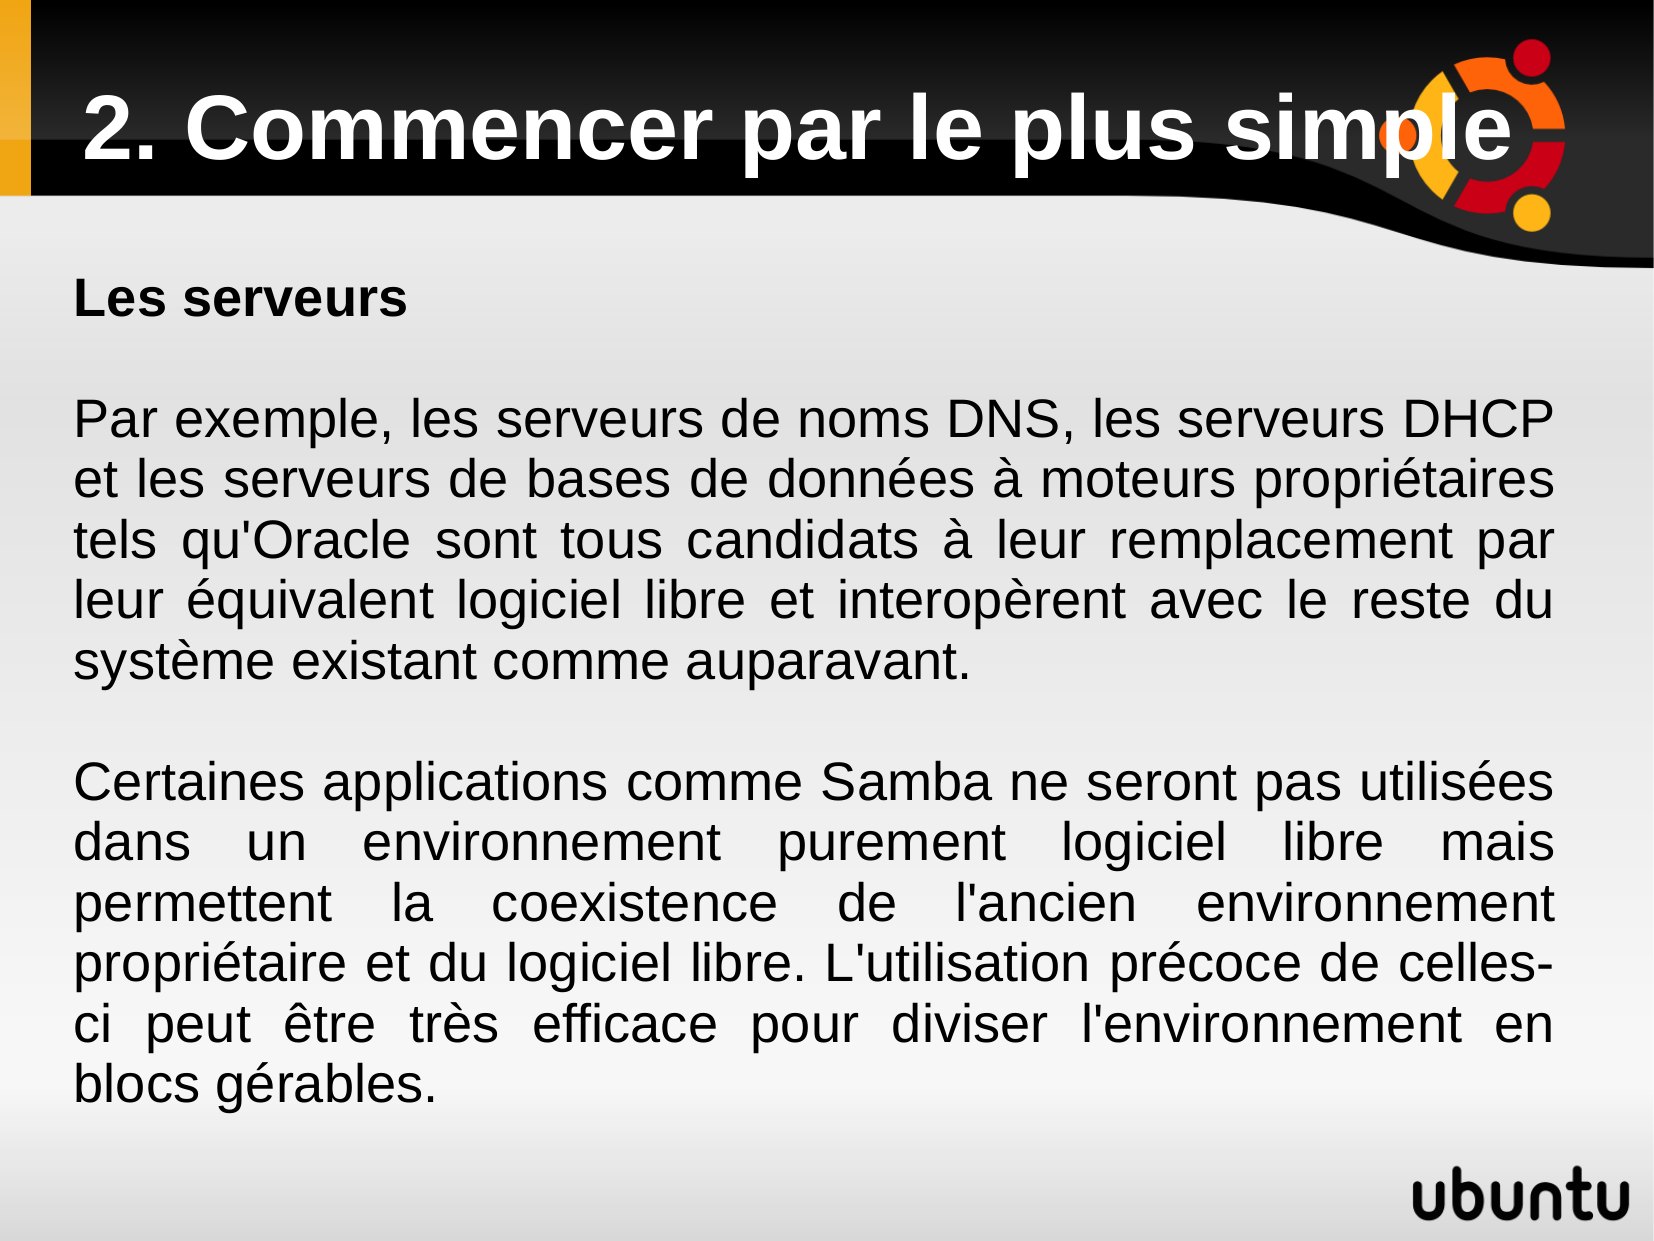

# 2. Commencer par le plus simple
Les serveurs
Par exemple, les serveurs de noms DNS, les serveurs DHCP et les serveurs de bases de données à moteurs propriétaires tels qu'Oracle sont tous candidats à leur remplacement par leur équivalent logiciel libre et interopèrent avec le reste du système existant comme auparavant.
Certaines applications comme Samba ne seront pas utilisées dans un environnement purement logiciel libre mais permettent la coexistence de l'ancien environnement propriétaire et du logiciel libre. L'utilisation précoce de celles-ci peut être très efficace pour diviser l'environnement en blocs gérables.